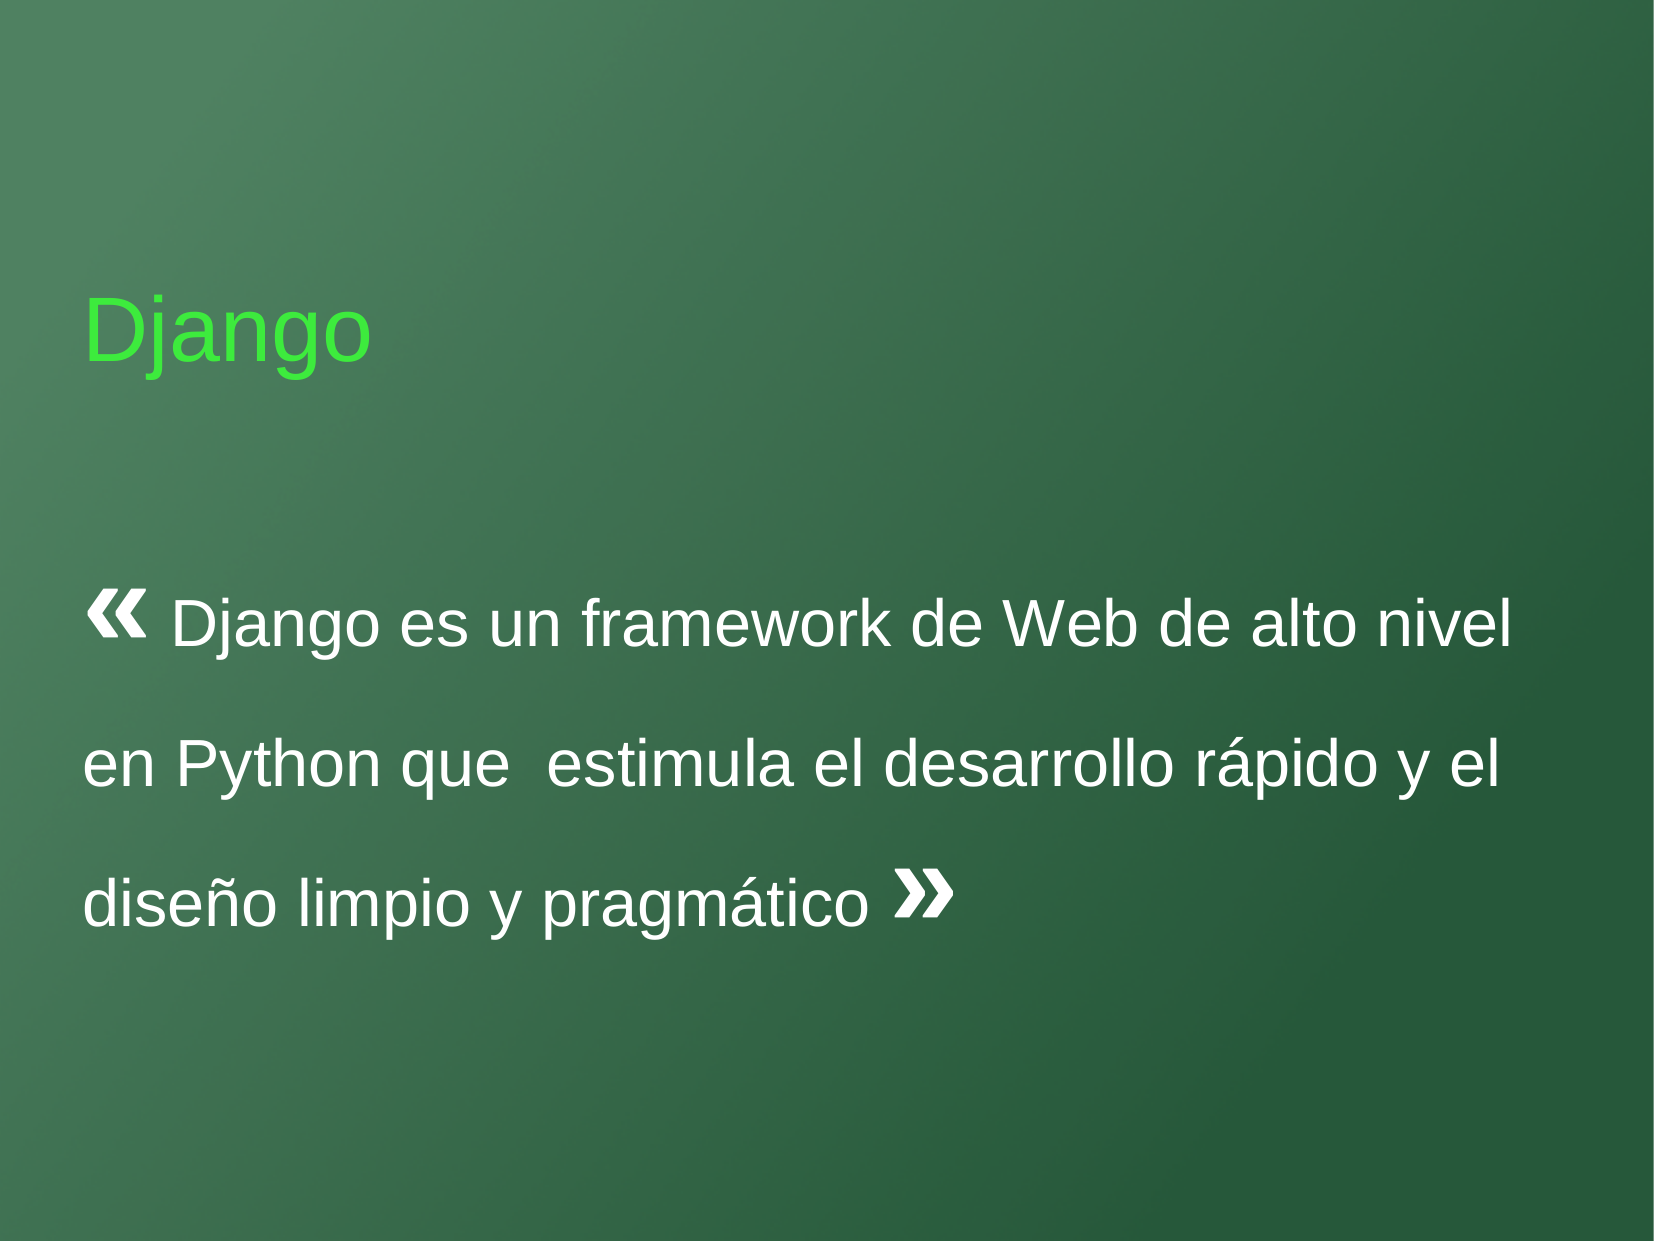

# Django
« Django es un framework de Web de alto nivel en Python que estimula el desarrollo rápido y el diseño limpio y pragmático »